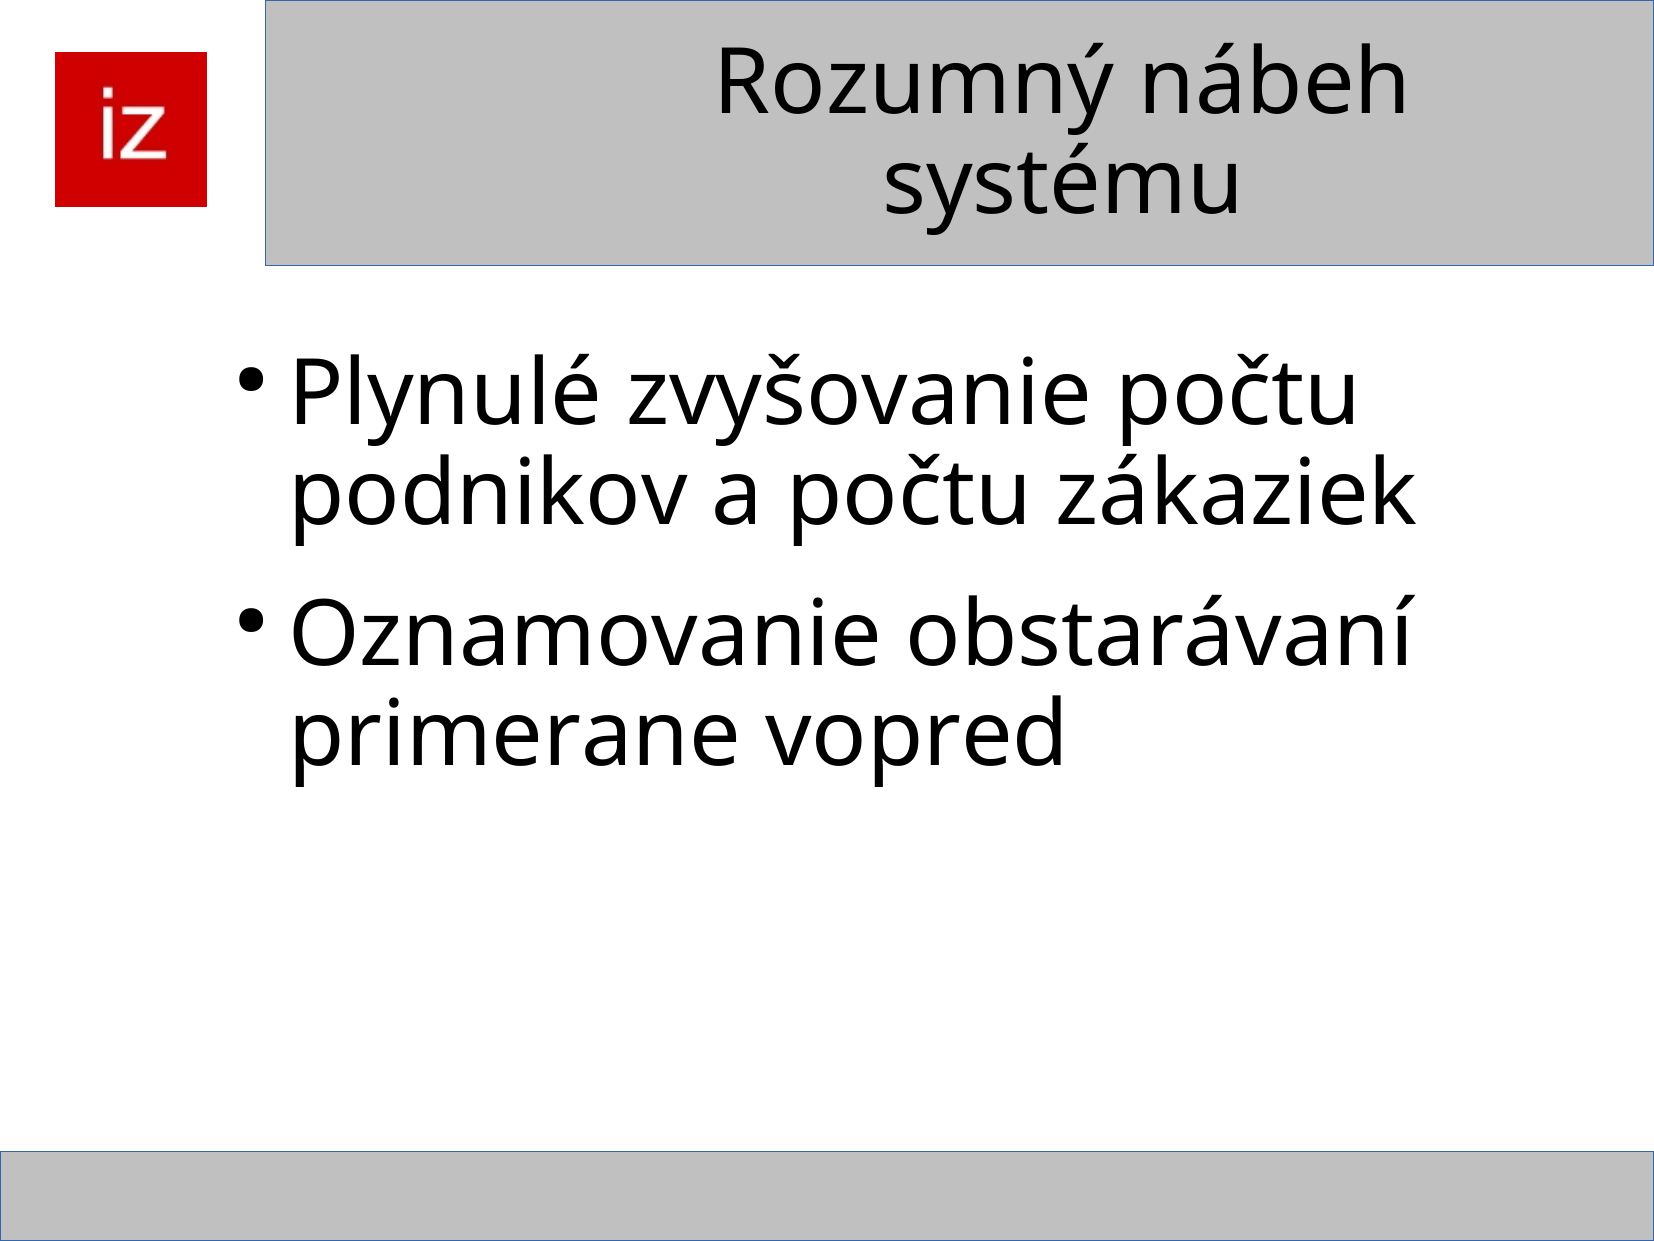

# Rozumný nábeh systému
Plynulé zvyšovanie počtu podnikov a počtu zákaziek
Oznamovanie obstarávaní primerane vopred